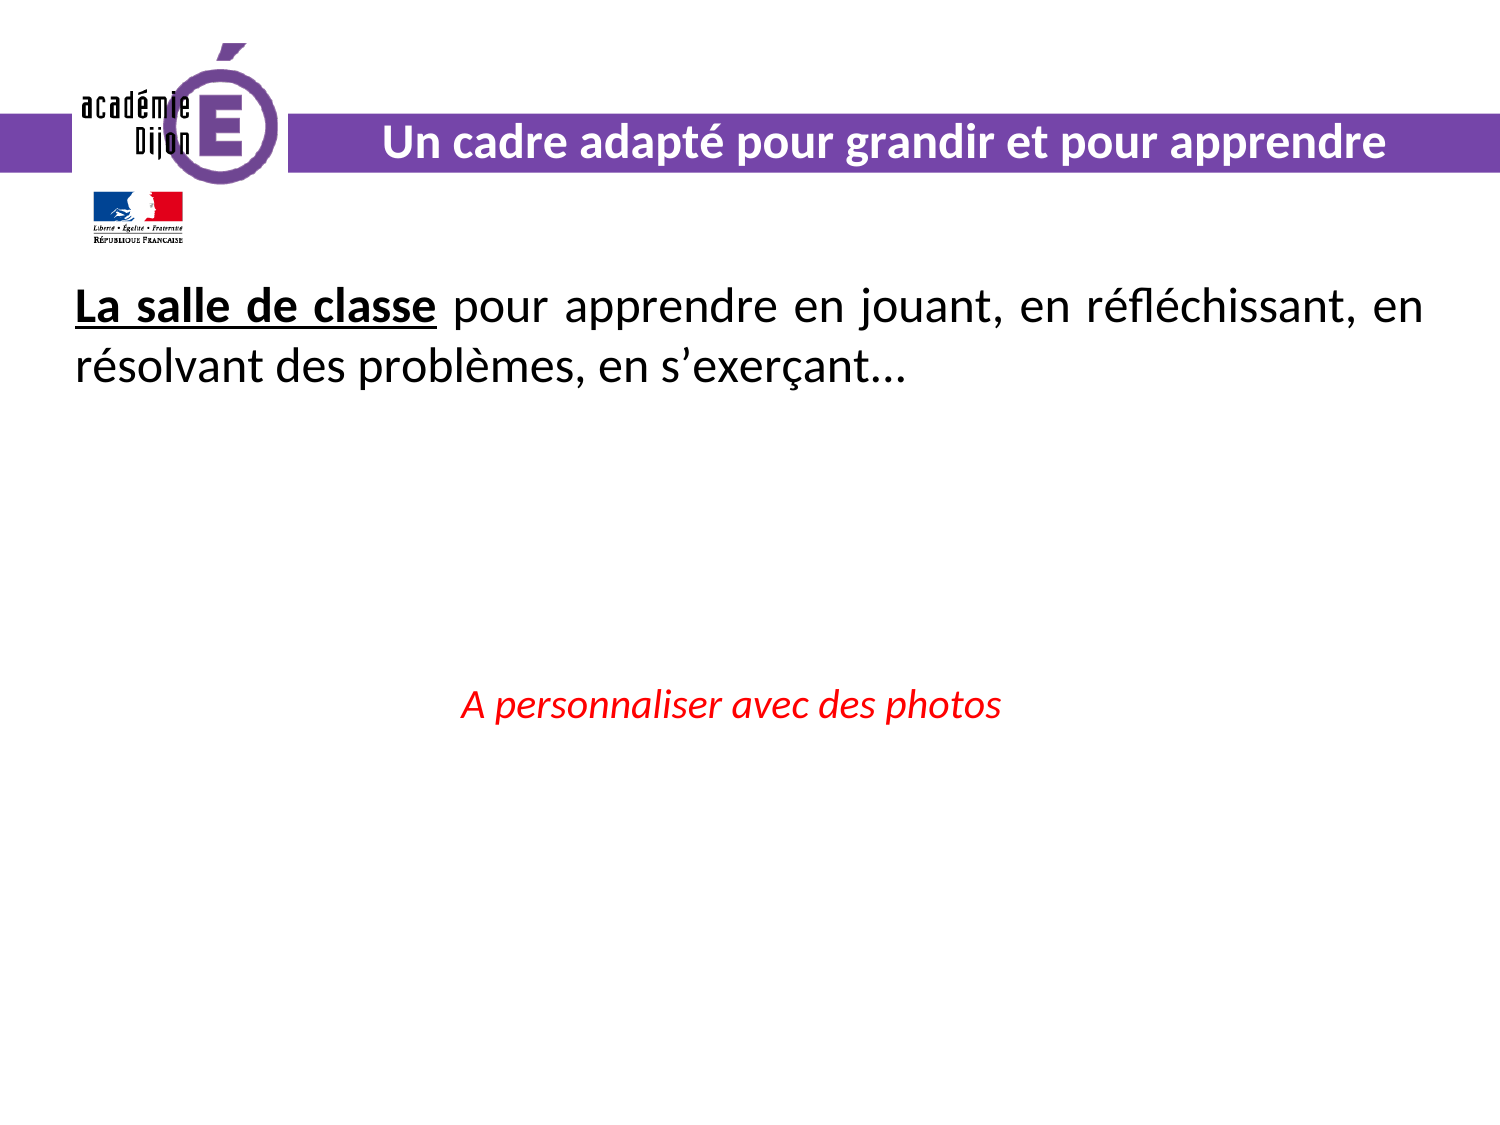

# Un cadre adapté pour grandir et pour apprendre
La salle de classe pour apprendre en jouant, en réfléchissant, en résolvant des problèmes, en s’exerçant...
A personnaliser avec des photos